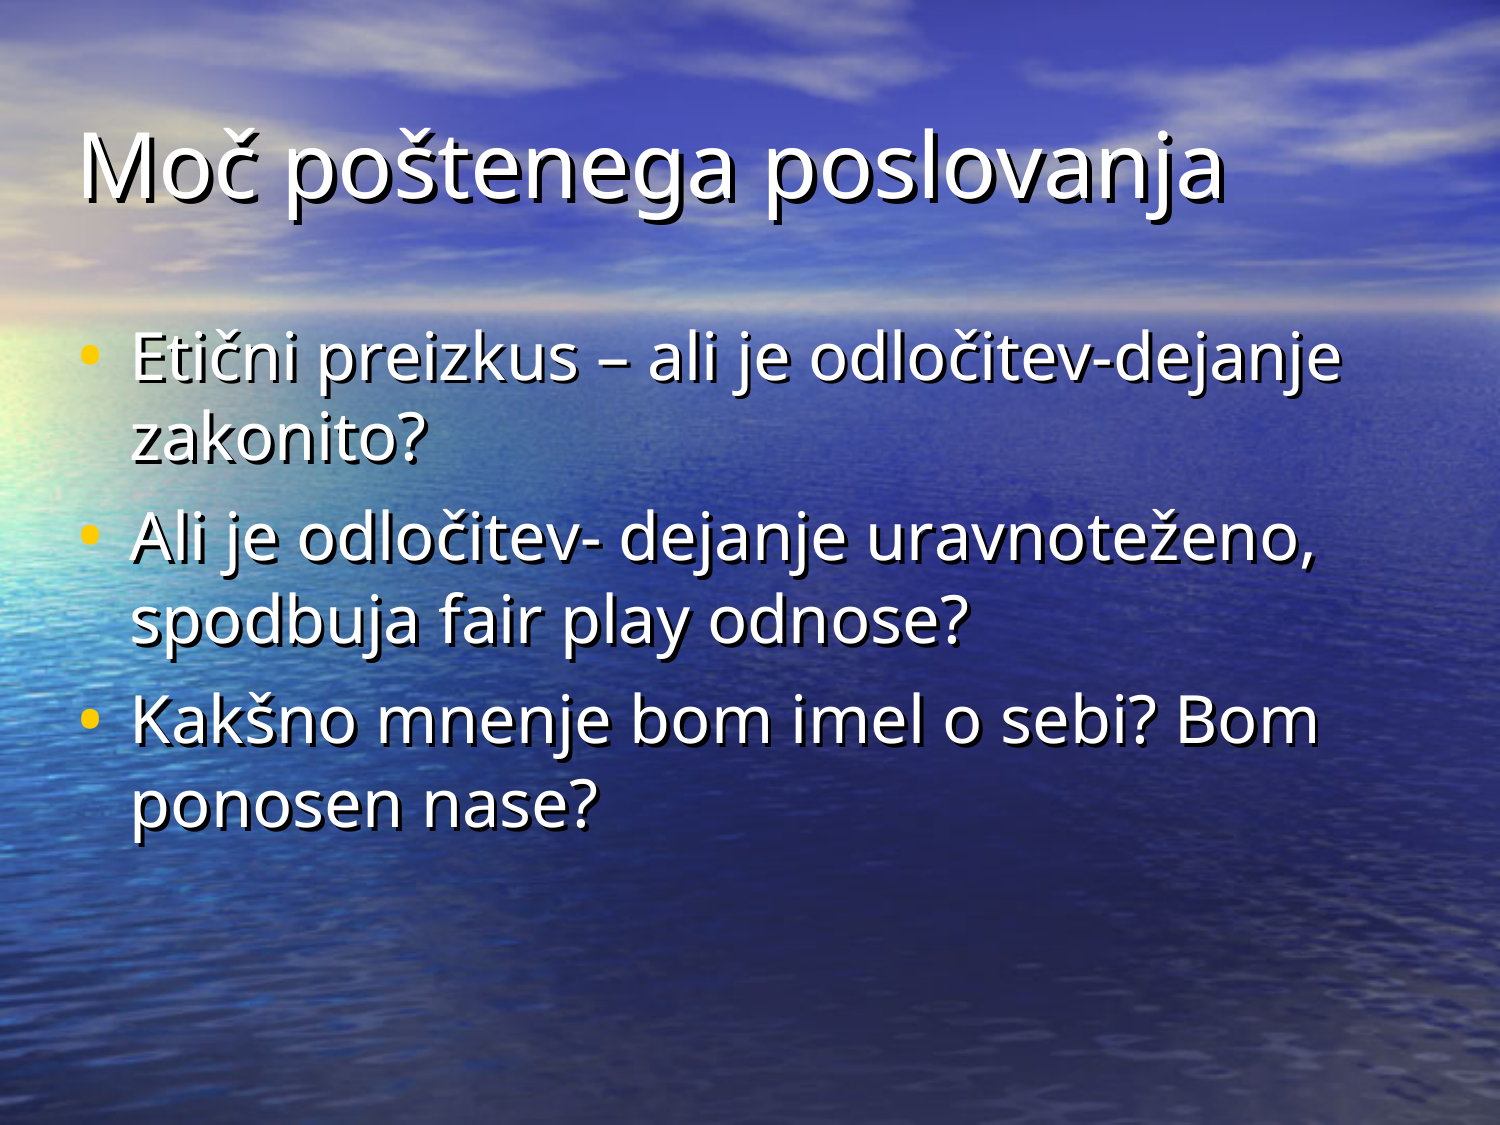

# Moč poštenega poslovanja
Etični preizkus – ali je odločitev-dejanje zakonito?
Ali je odločitev- dejanje uravnoteženo, spodbuja fair play odnose?
Kakšno mnenje bom imel o sebi? Bom ponosen nase?